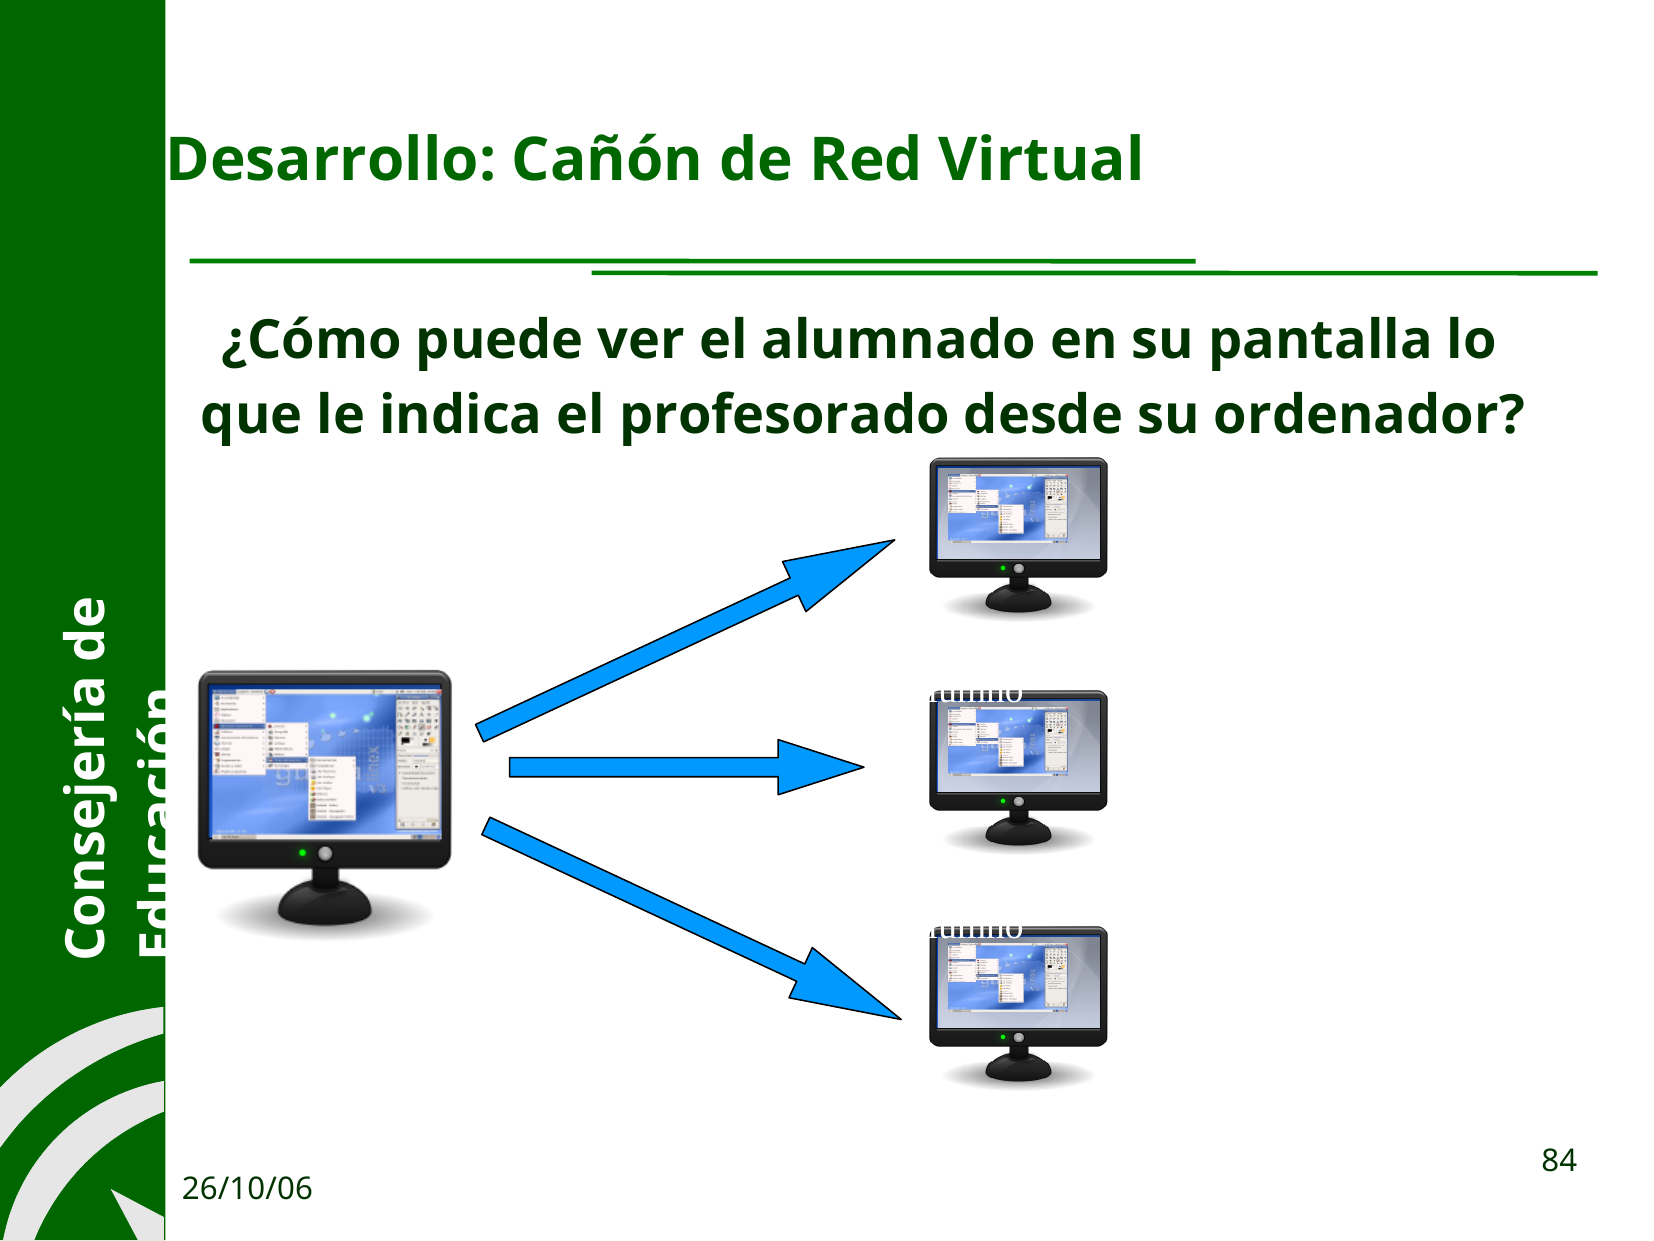

# Desarrollo: Cañón de Red Virtual
¿Cómo puede ver el alumnado en su pantalla lo que le indica el profesorado desde su ordenador?
CRV Alumno
CRV Profesor
CRV Alumno
CRV Alumno
84